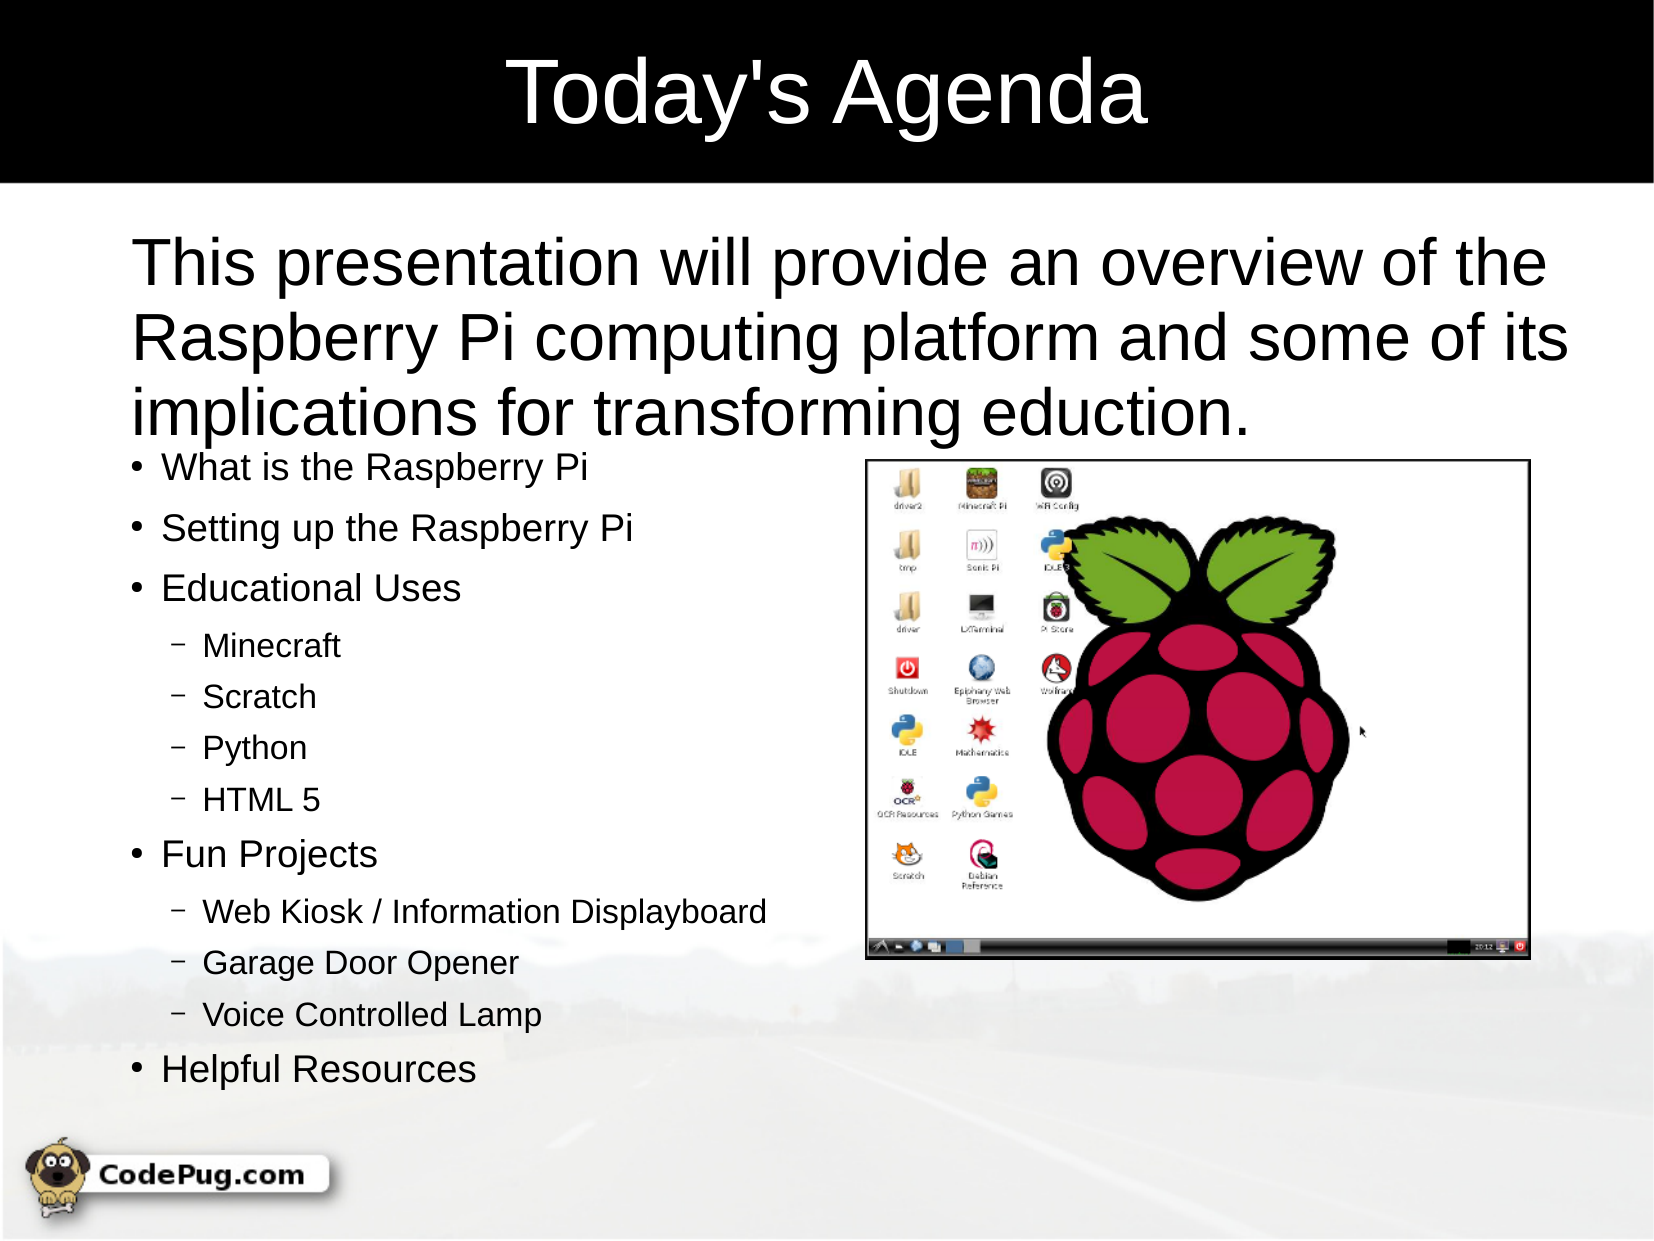

# Today's Agenda
This presentation will provide an overview of the Raspberry Pi computing platform and some of its implications for transforming eduction.
What is the Raspberry Pi
Setting up the Raspberry Pi
Educational Uses
Minecraft
Scratch
Python
HTML 5
Fun Projects
Web Kiosk / Information Displayboard
Garage Door Opener
Voice Controlled Lamp
Helpful Resources